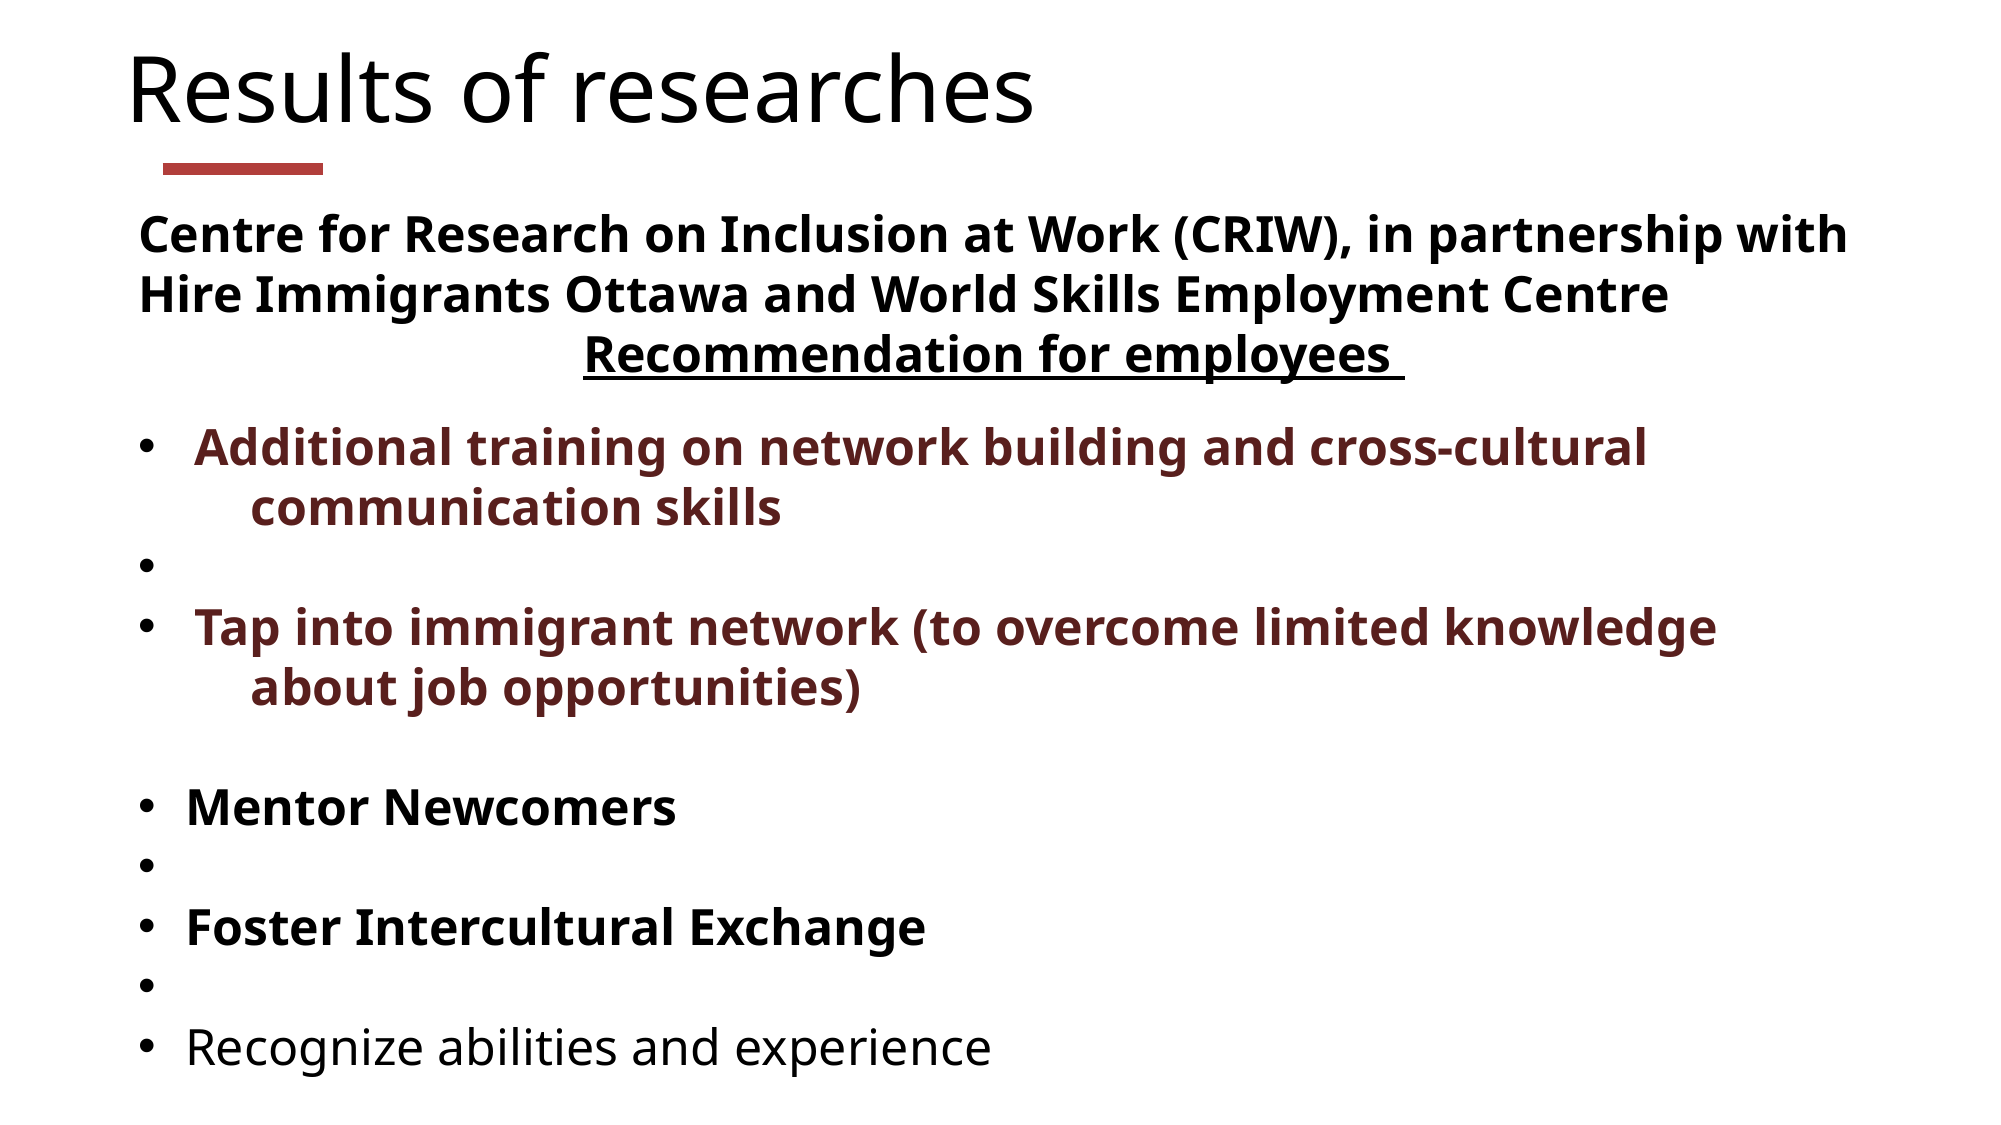

Results of researches
Centre for Research on Inclusion at Work (CRIW), in partnership with Hire Immigrants Ottawa and World Skills Employment Centre
Recommendation for employees
Additional training on network building and cross-cultural communication skills
Tap into immigrant network (to overcome limited knowledge about job opportunities)
Mentor Newcomers
Foster Intercultural Exchange
Recognize abilities and experience